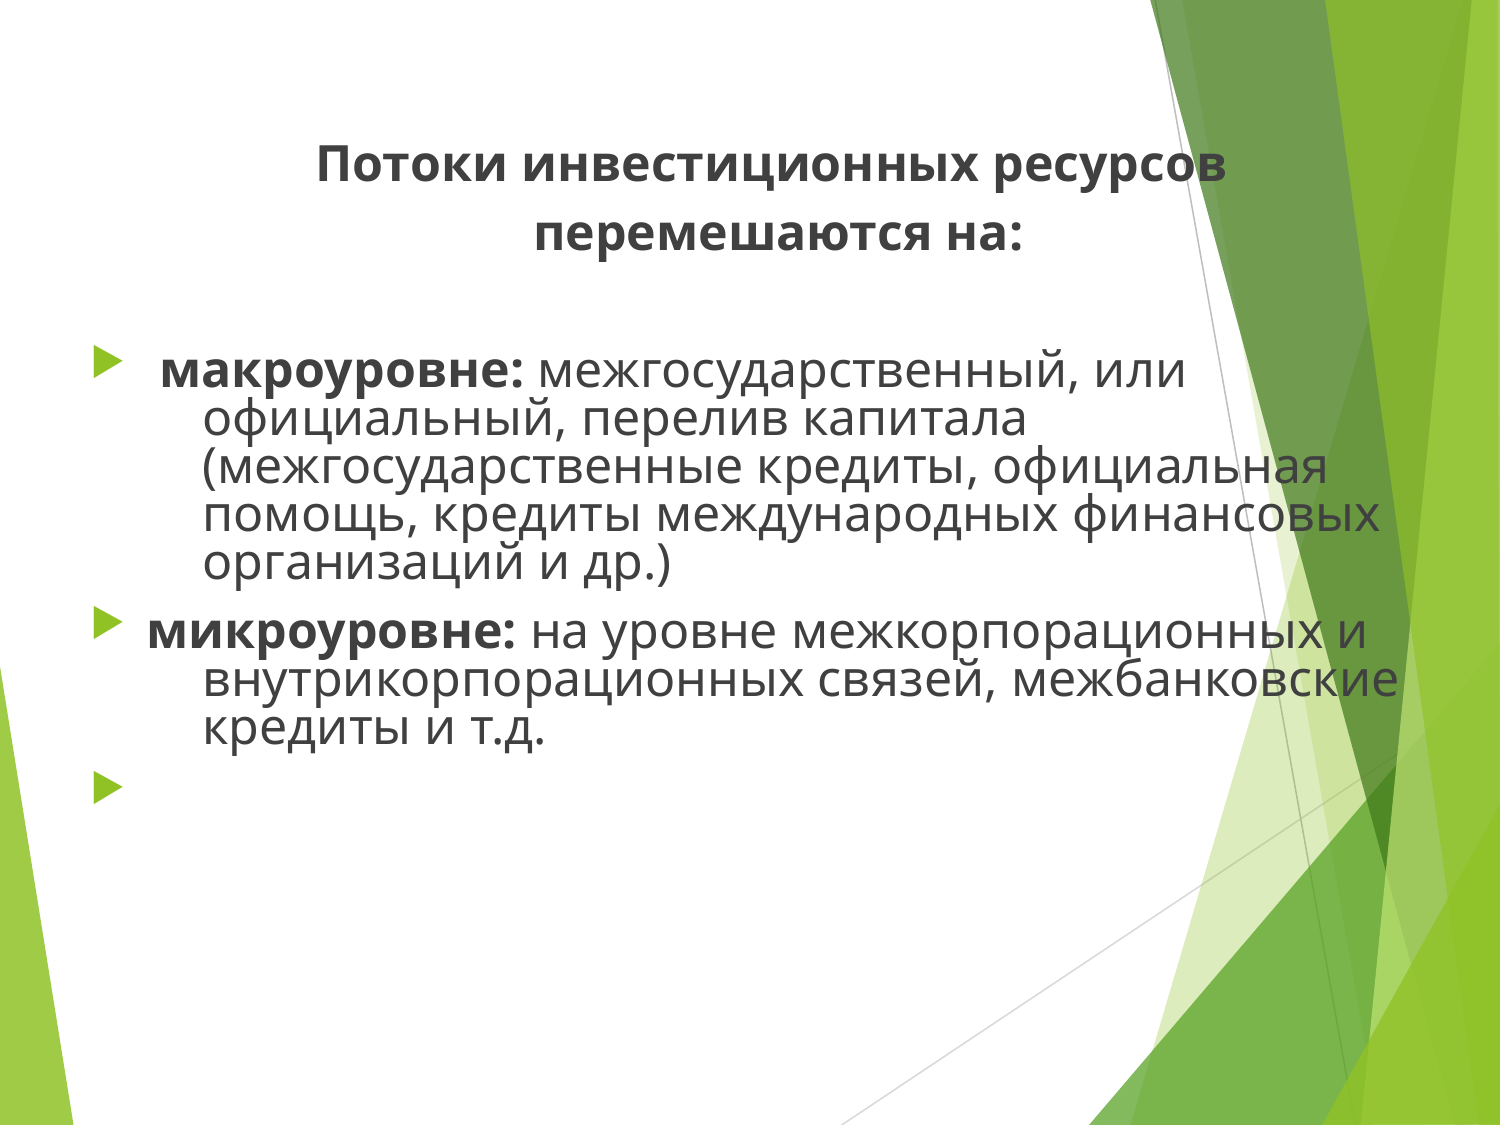

# Потоки инвестиционных ресурсов
перемешаются на:
 макроуровне: межгосударственный, или официальный, перелив капитала (межгосударственные кредиты, официальная помощь, кредиты международных финансовых организаций и др.)
микроуровне: на уровне межкорпорационных и внутрикорпорационных связей, межбанковские кредиты и т.д.